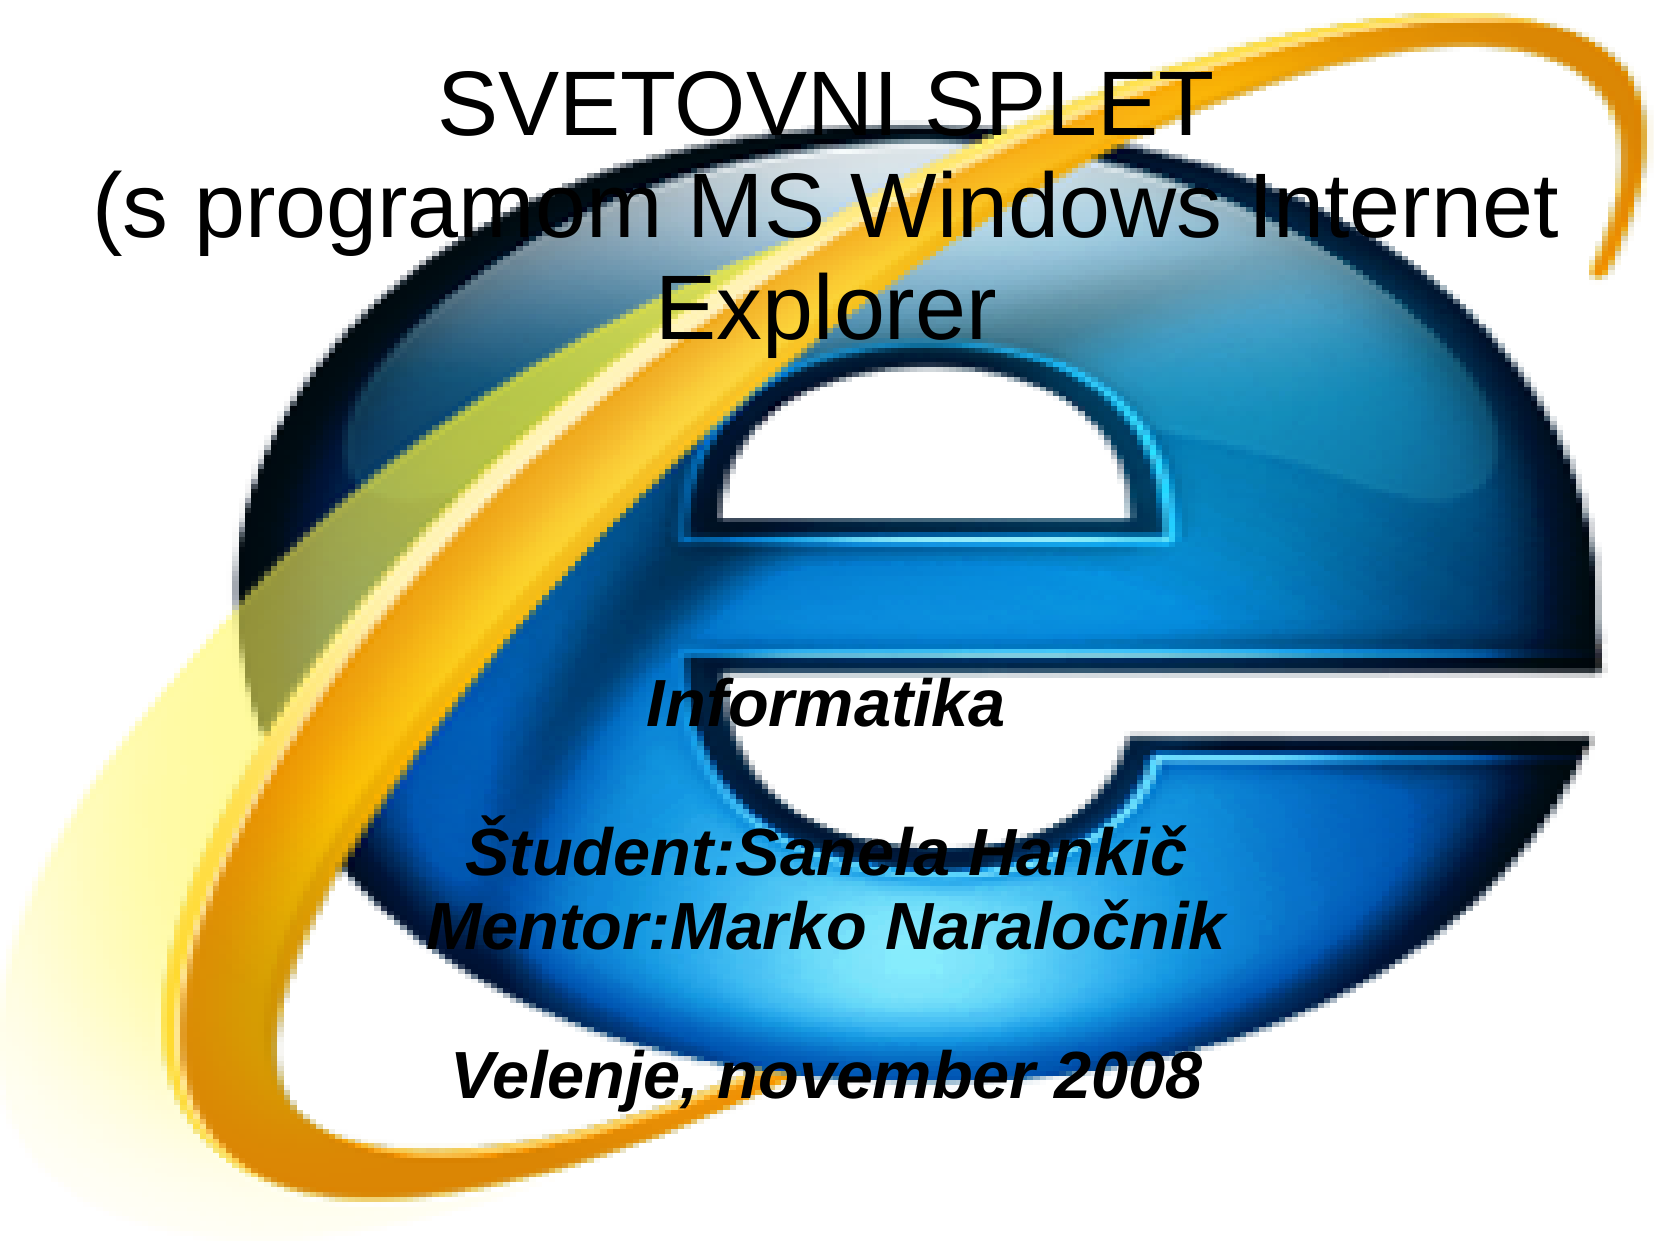

# SVETOVNI SPLET (s programom MS Windows Internet Explorer
Informatika
Študent:Sanela Hankič
Mentor:Marko Naraločnik
Velenje, november 2008